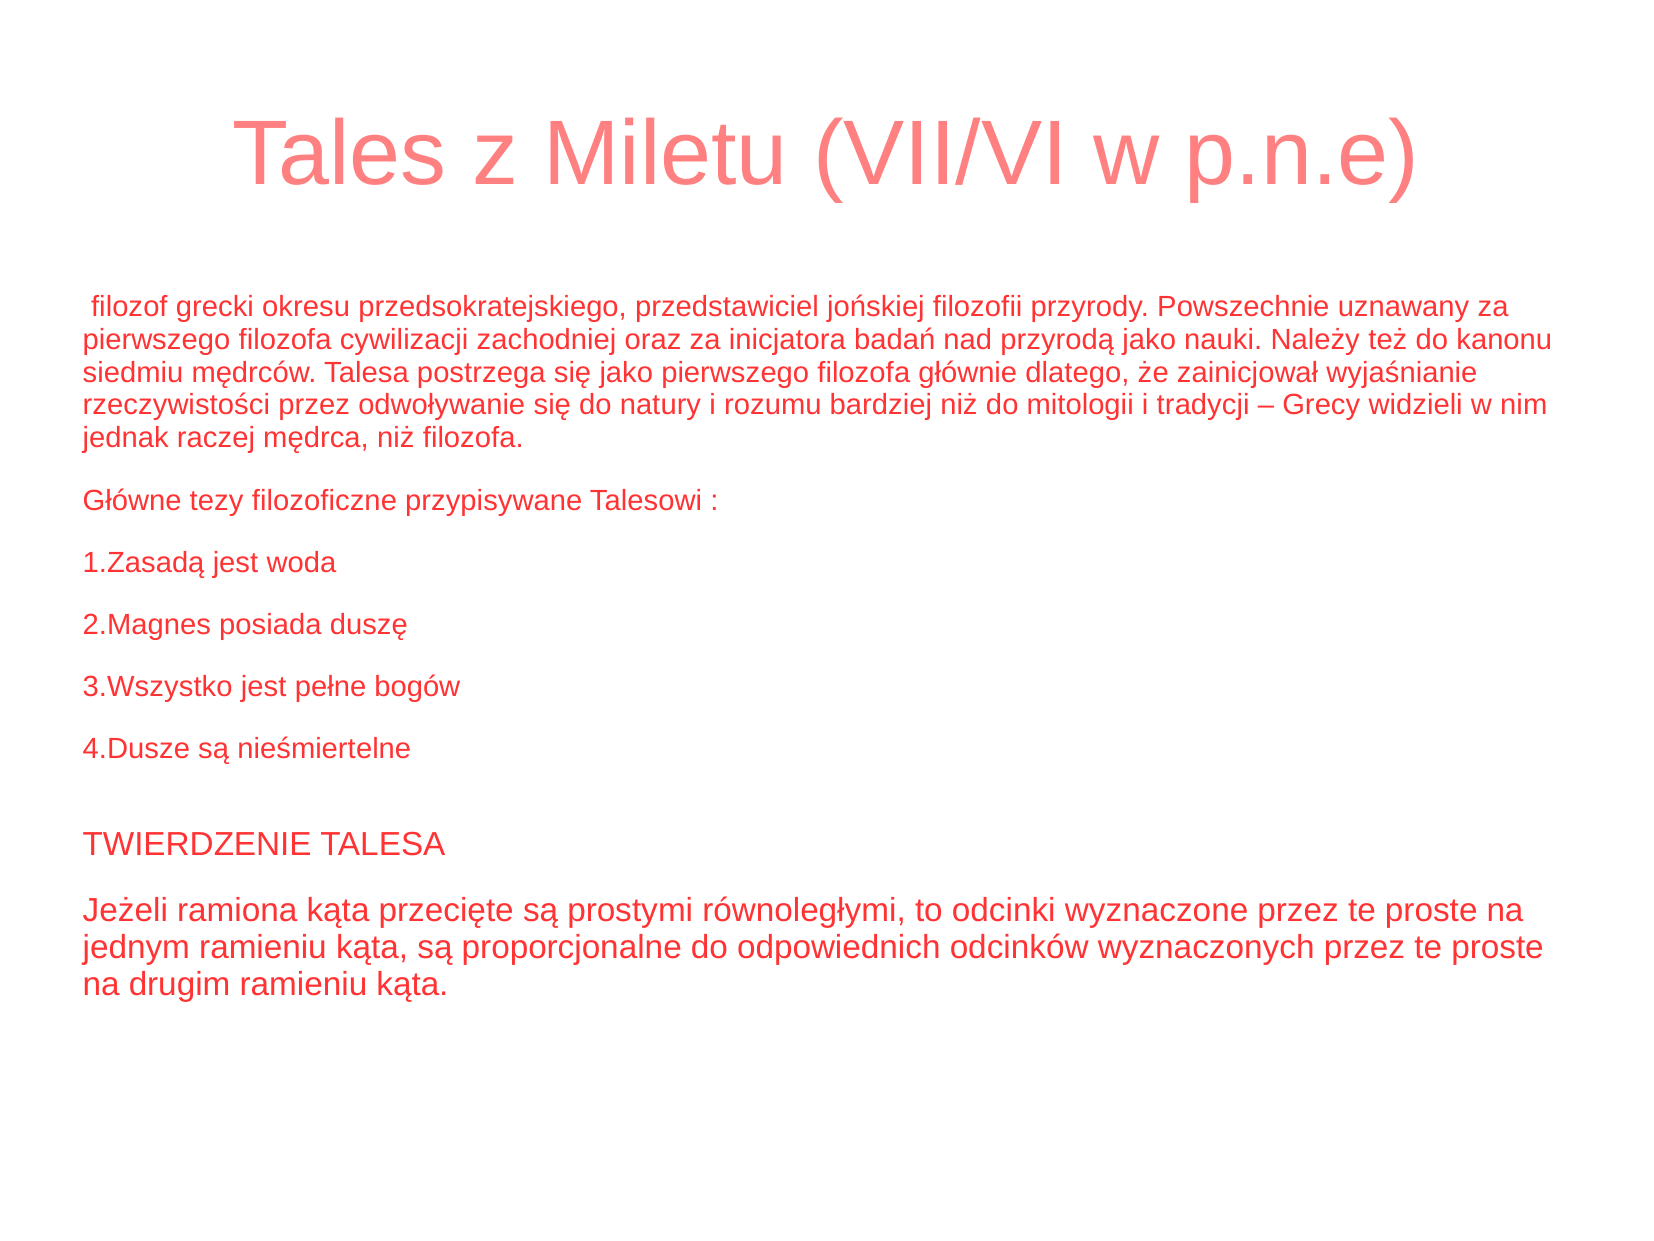

# Tales z Miletu (VII/VI w p.n.e)
 filozof grecki okresu przedsokratejskiego, przedstawiciel jońskiej filozofii przyrody. Powszechnie uznawany za pierwszego filozofa cywilizacji zachodniej oraz za inicjatora badań nad przyrodą jako nauki. Należy też do kanonu siedmiu mędrców. Talesa postrzega się jako pierwszego filozofa głównie dlatego, że zainicjował wyjaśnianie rzeczywistości przez odwoływanie się do natury i rozumu bardziej niż do mitologii i tradycji – Grecy widzieli w nim jednak raczej mędrca, niż filozofa.
Główne tezy filozoficzne przypisywane Talesowi :
1.Zasadą jest woda
2.Magnes posiada duszę
3.Wszystko jest pełne bogów
4.Dusze są nieśmiertelne
TWIERDZENIE TALESA
Jeżeli ramiona kąta przecięte są prostymi równoległymi, to odcinki wyznaczone przez te proste na jednym ramieniu kąta, są proporcjonalne do odpowiednich odcinków wyznaczonych przez te proste na drugim ramieniu kąta.